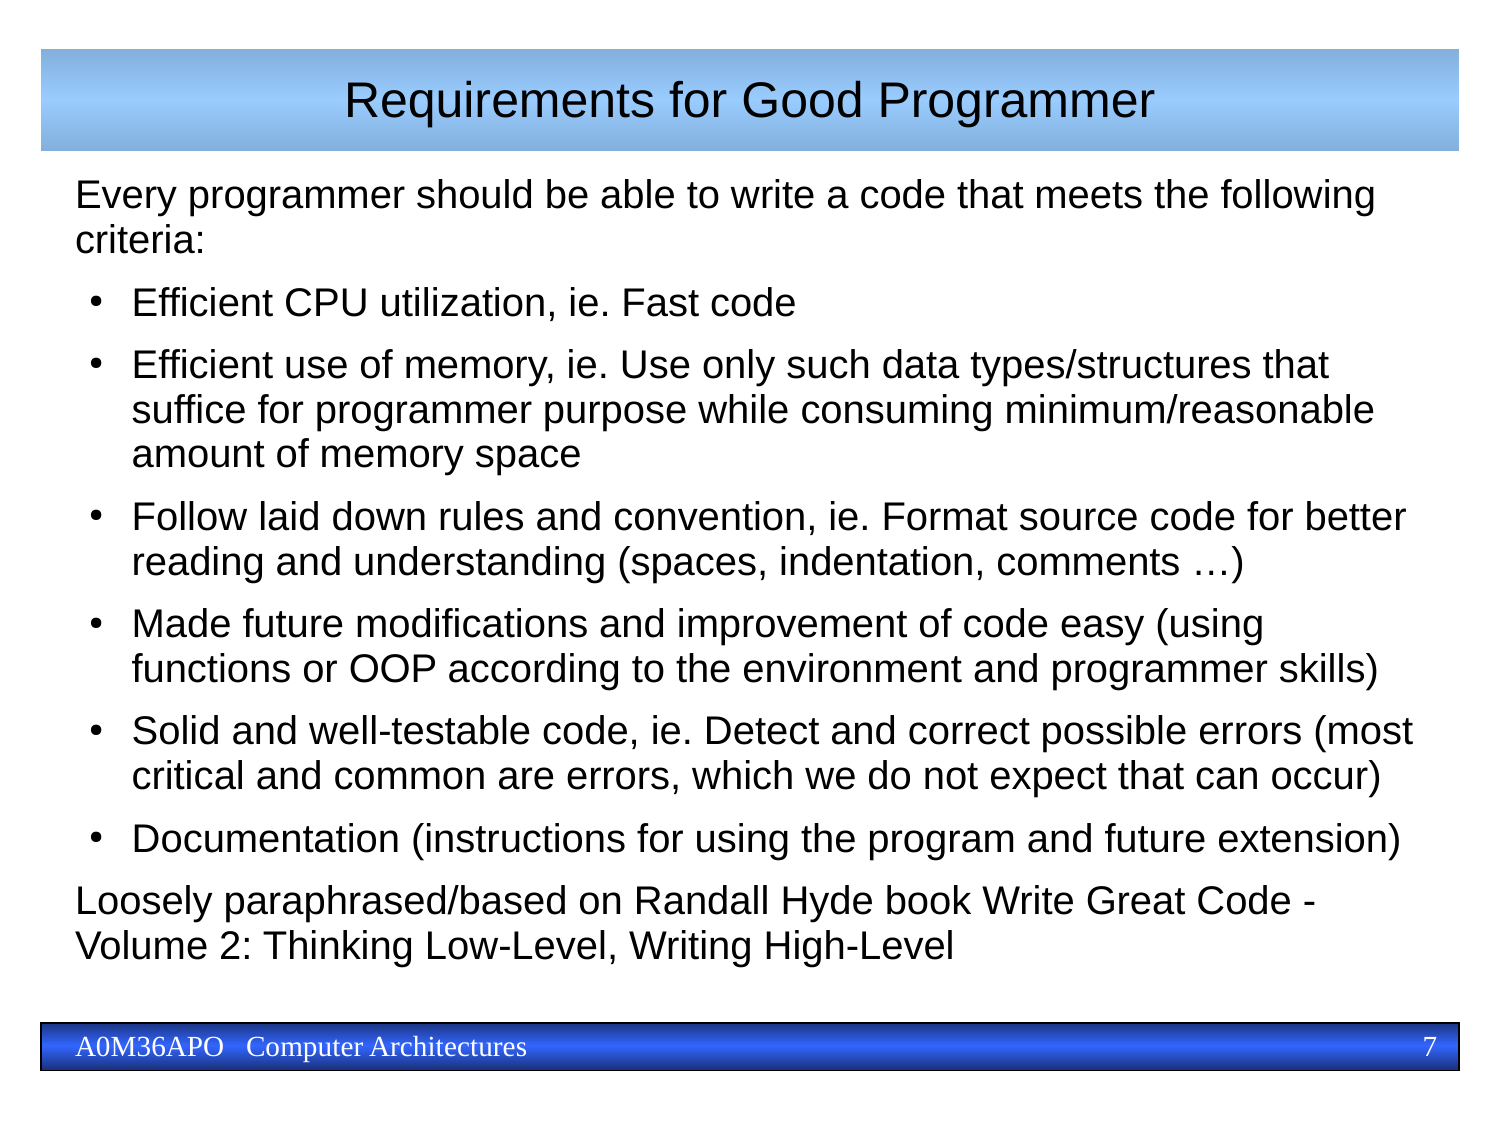

# Requirements for Good Programmer
Every programmer should be able to write a code that meets the following criteria:
Efficient CPU utilization, ie. Fast code
Efficient use of memory, ie. Use only such data types/structures that suffice for programmer purpose while consuming minimum/reasonable amount of memory space
Follow laid down rules and convention, ie. Format source code for better reading and understanding (spaces, indentation, comments …)
Made future modifications and improvement of code easy (using functions or OOP according to the environment and programmer skills)
Solid and well-testable code, ie. Detect and correct possible errors (most critical and common are errors, which we do not expect that can occur)
Documentation (instructions for using the program and future extension)
Loosely paraphrased/based on Randall Hyde book Write Great Code - Volume 2: Thinking Low-Level, Writing High-Level
A0M36APO Computer Architectures
7